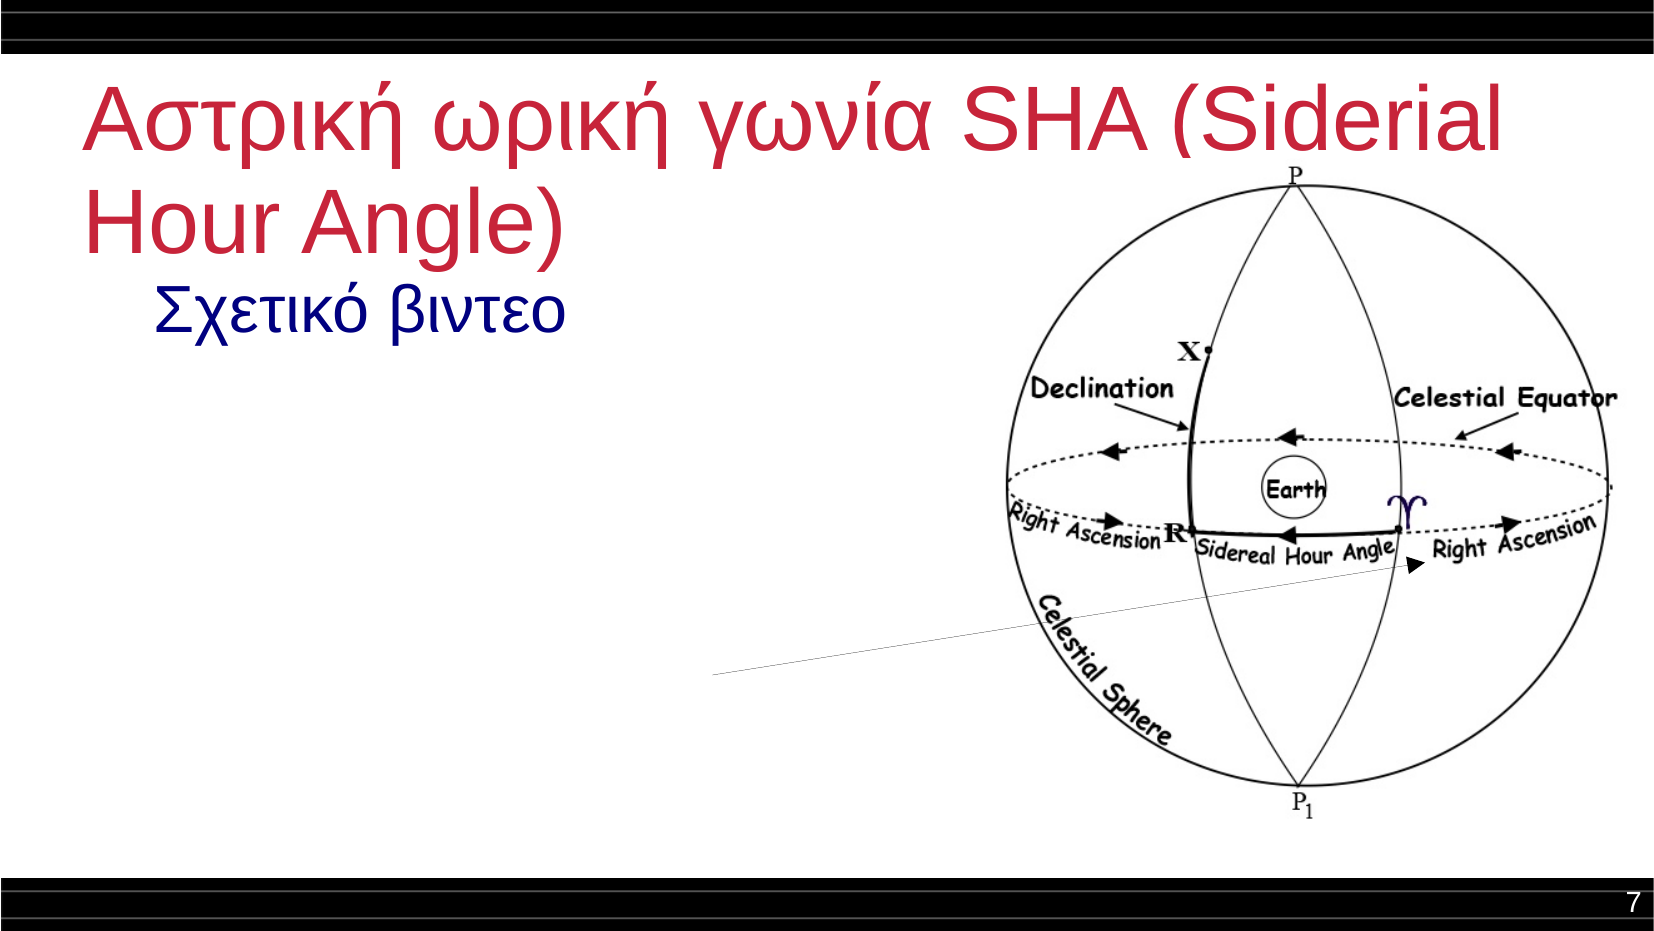

# Αστρική ωρική γωνία SHA (Siderial Hour Angle)
Σχετικό βιντεο